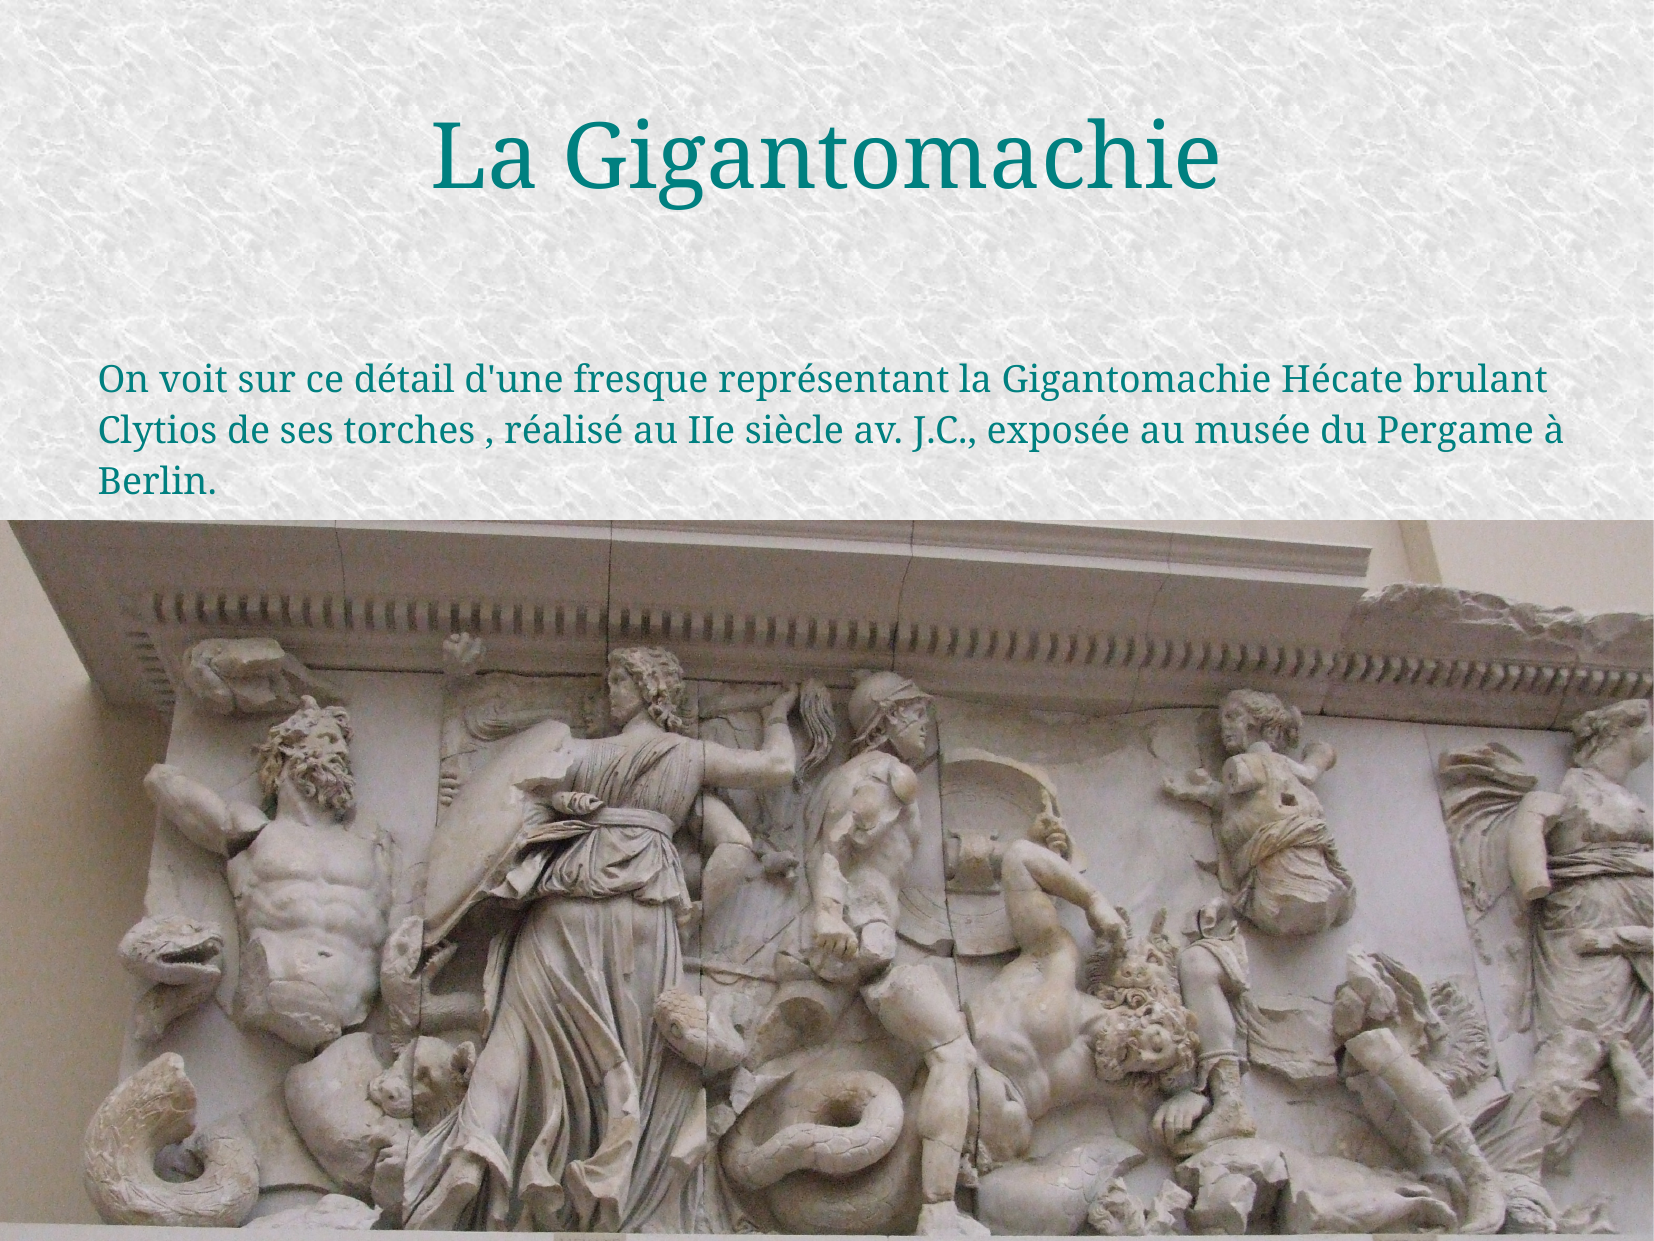

# La Gigantomachie
On voit sur ce détail d'une fresque représentant la Gigantomachie Hécate brulant Clytios de ses torches , réalisé au IIe siècle av. J.C., exposée au musée du Pergame à Berlin.